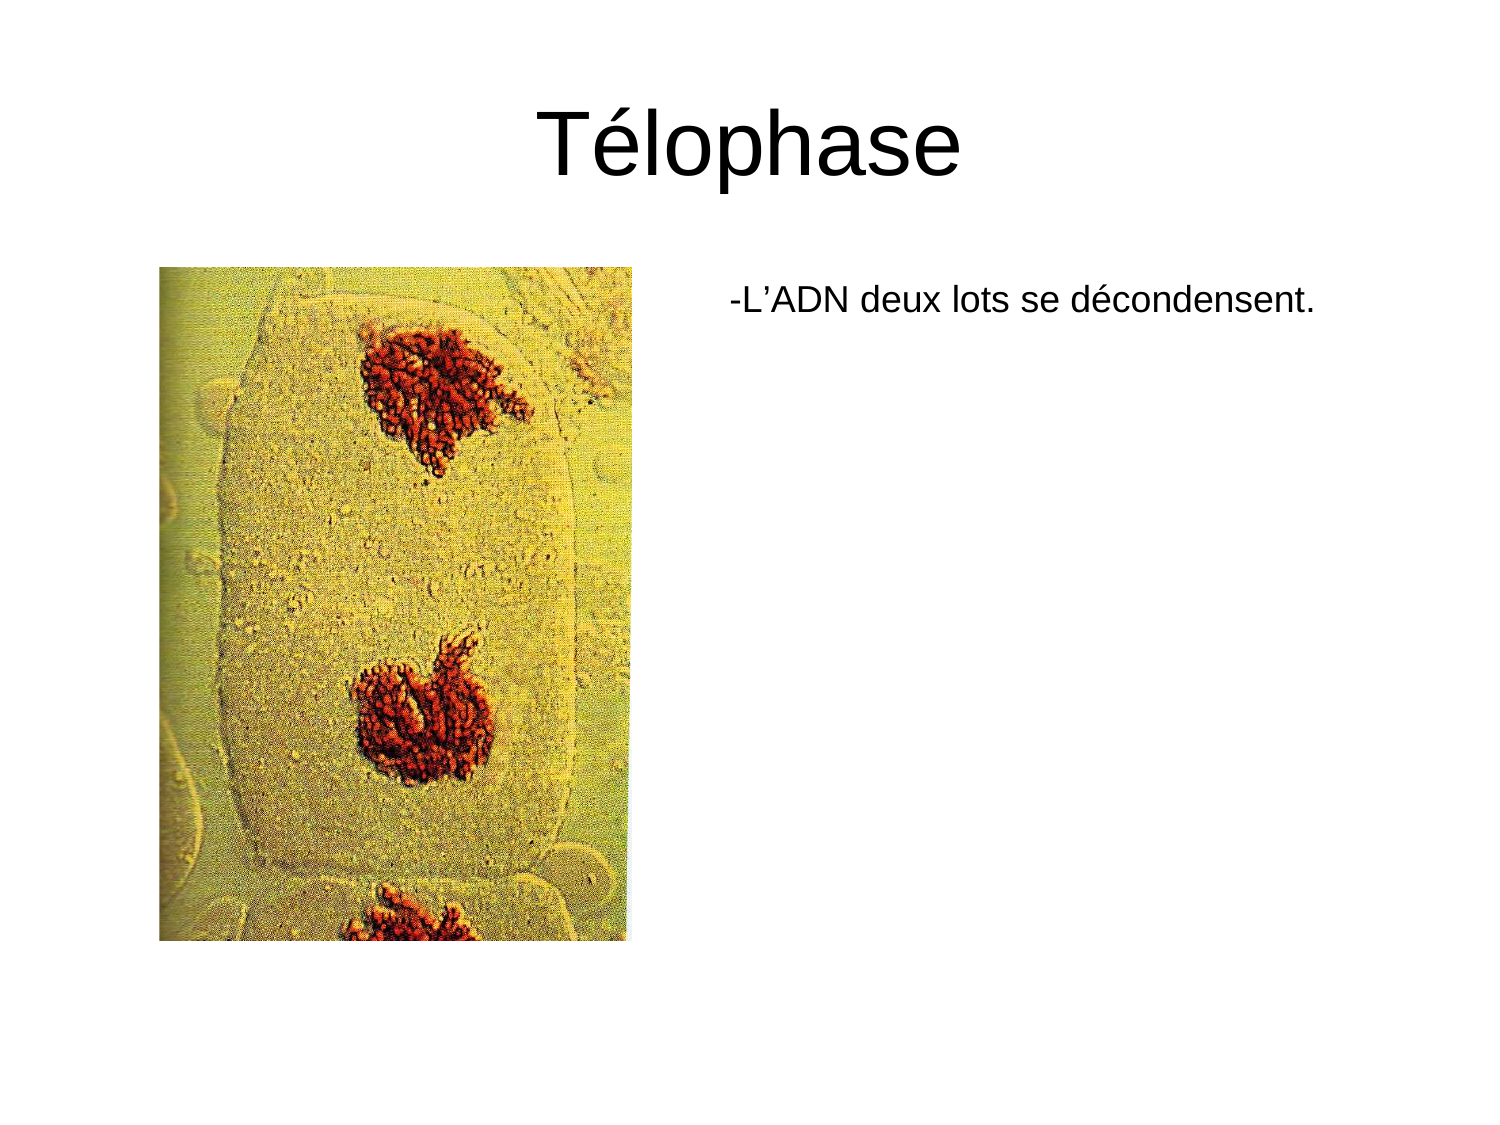

# Télophase
-L’ADN deux lots se décondensent.